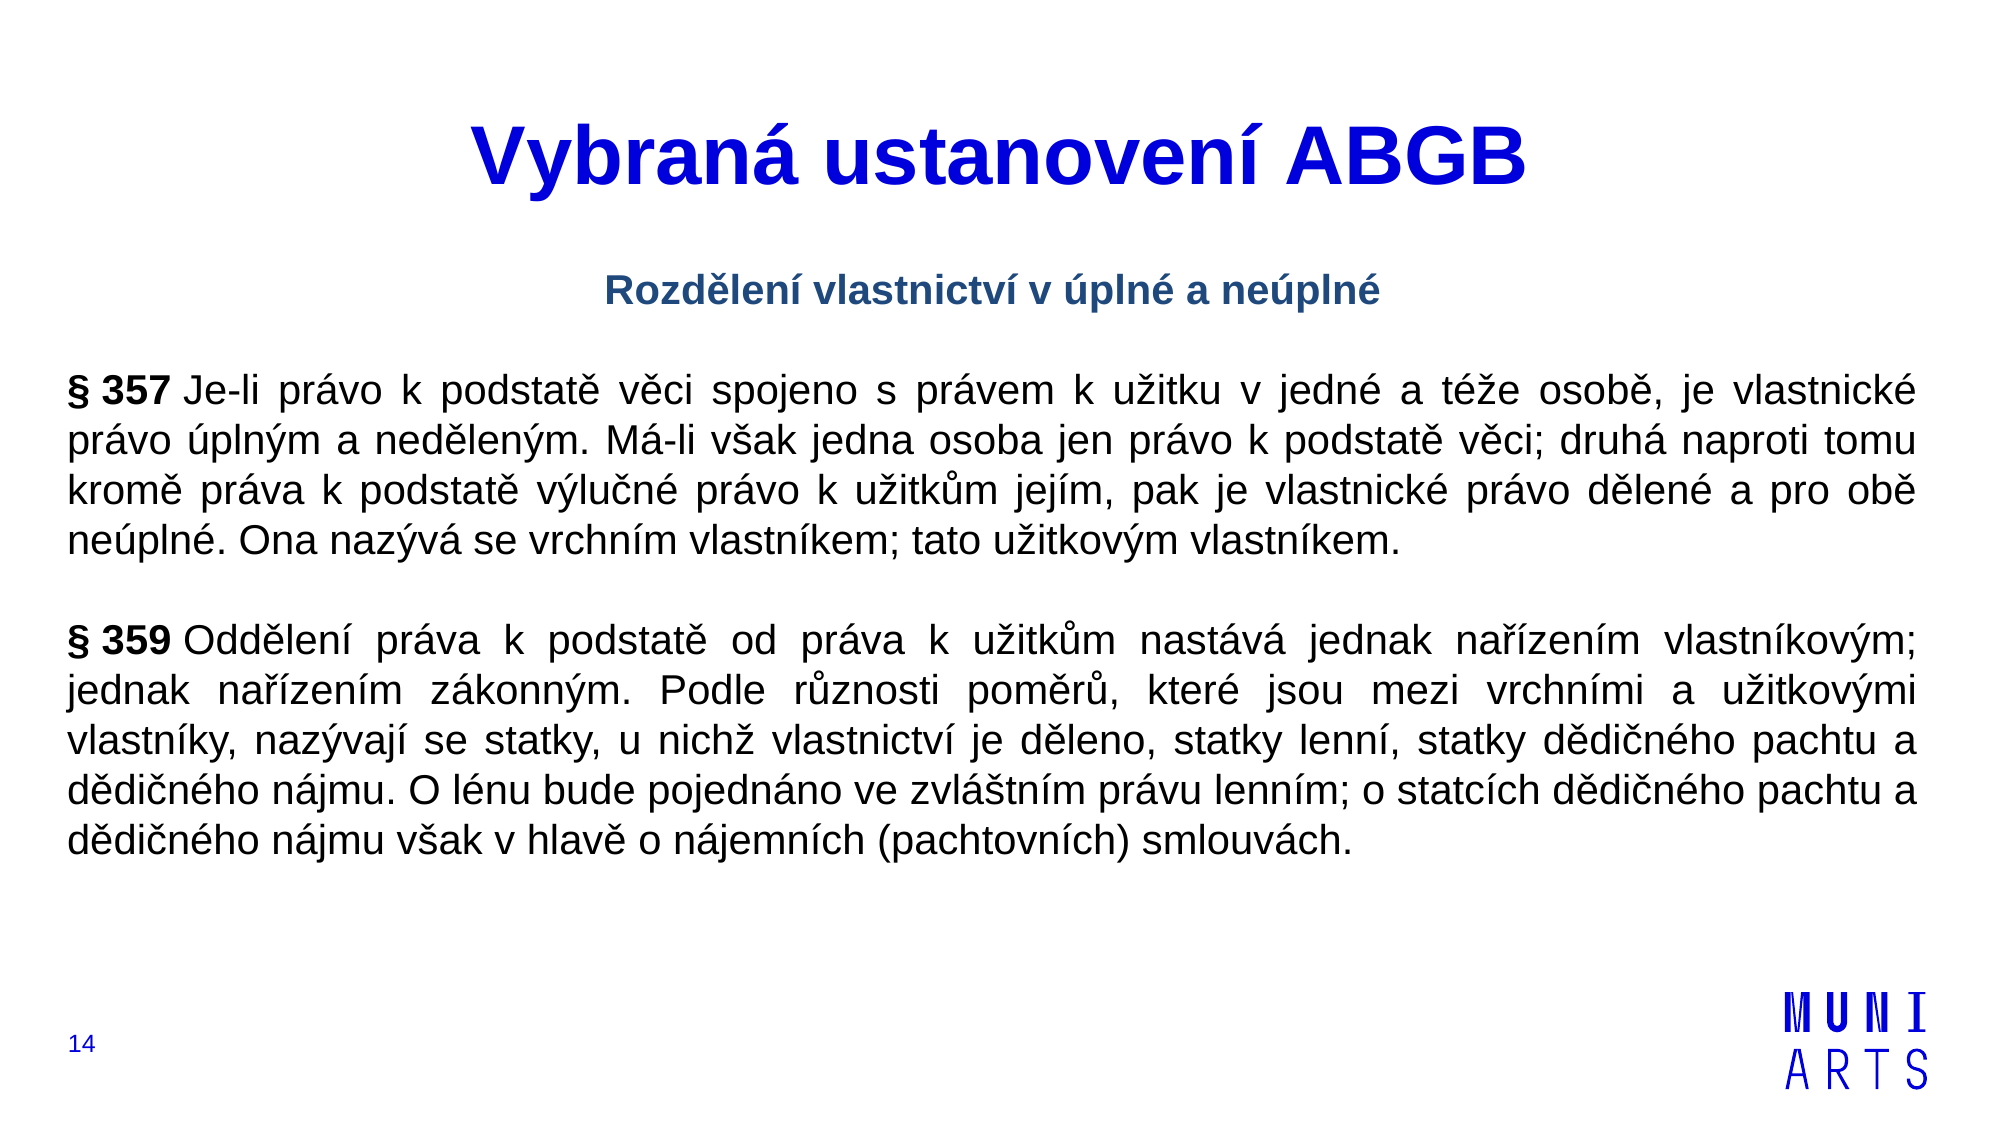

# Vybraná ustanovení ABGB
Rozdělení vlastnictví v úplné a neúplné
§ 357 Je-li právo k podstatě věci spojeno s právem k užitku v jedné a téže osobě, je vlastnické právo úplným a neděleným. Má-li však jedna osoba jen právo k podstatě věci; druhá naproti tomu kromě práva k podstatě výlučné právo k užitkům jejím, pak je vlastnické právo dělené a pro obě neúplné. Ona nazývá se vrchním vlastníkem; tato užitkovým vlastníkem.
§ 359 Oddělení práva k podstatě od práva k užitkům nastává jednak nařízením vlastníkovým; jednak nařízením zákonným. Podle různosti poměrů, které jsou mezi vrchními a užitkovými vlastníky, nazývají se statky, u nichž vlastnictví je děleno, statky lenní, statky dědičného pachtu a dědičného nájmu. O lénu bude pojednáno ve zvláštním právu lenním; o statcích dědičného pachtu a dědičného nájmu však v hlavě o nájemních (pachtovních) smlouvách.